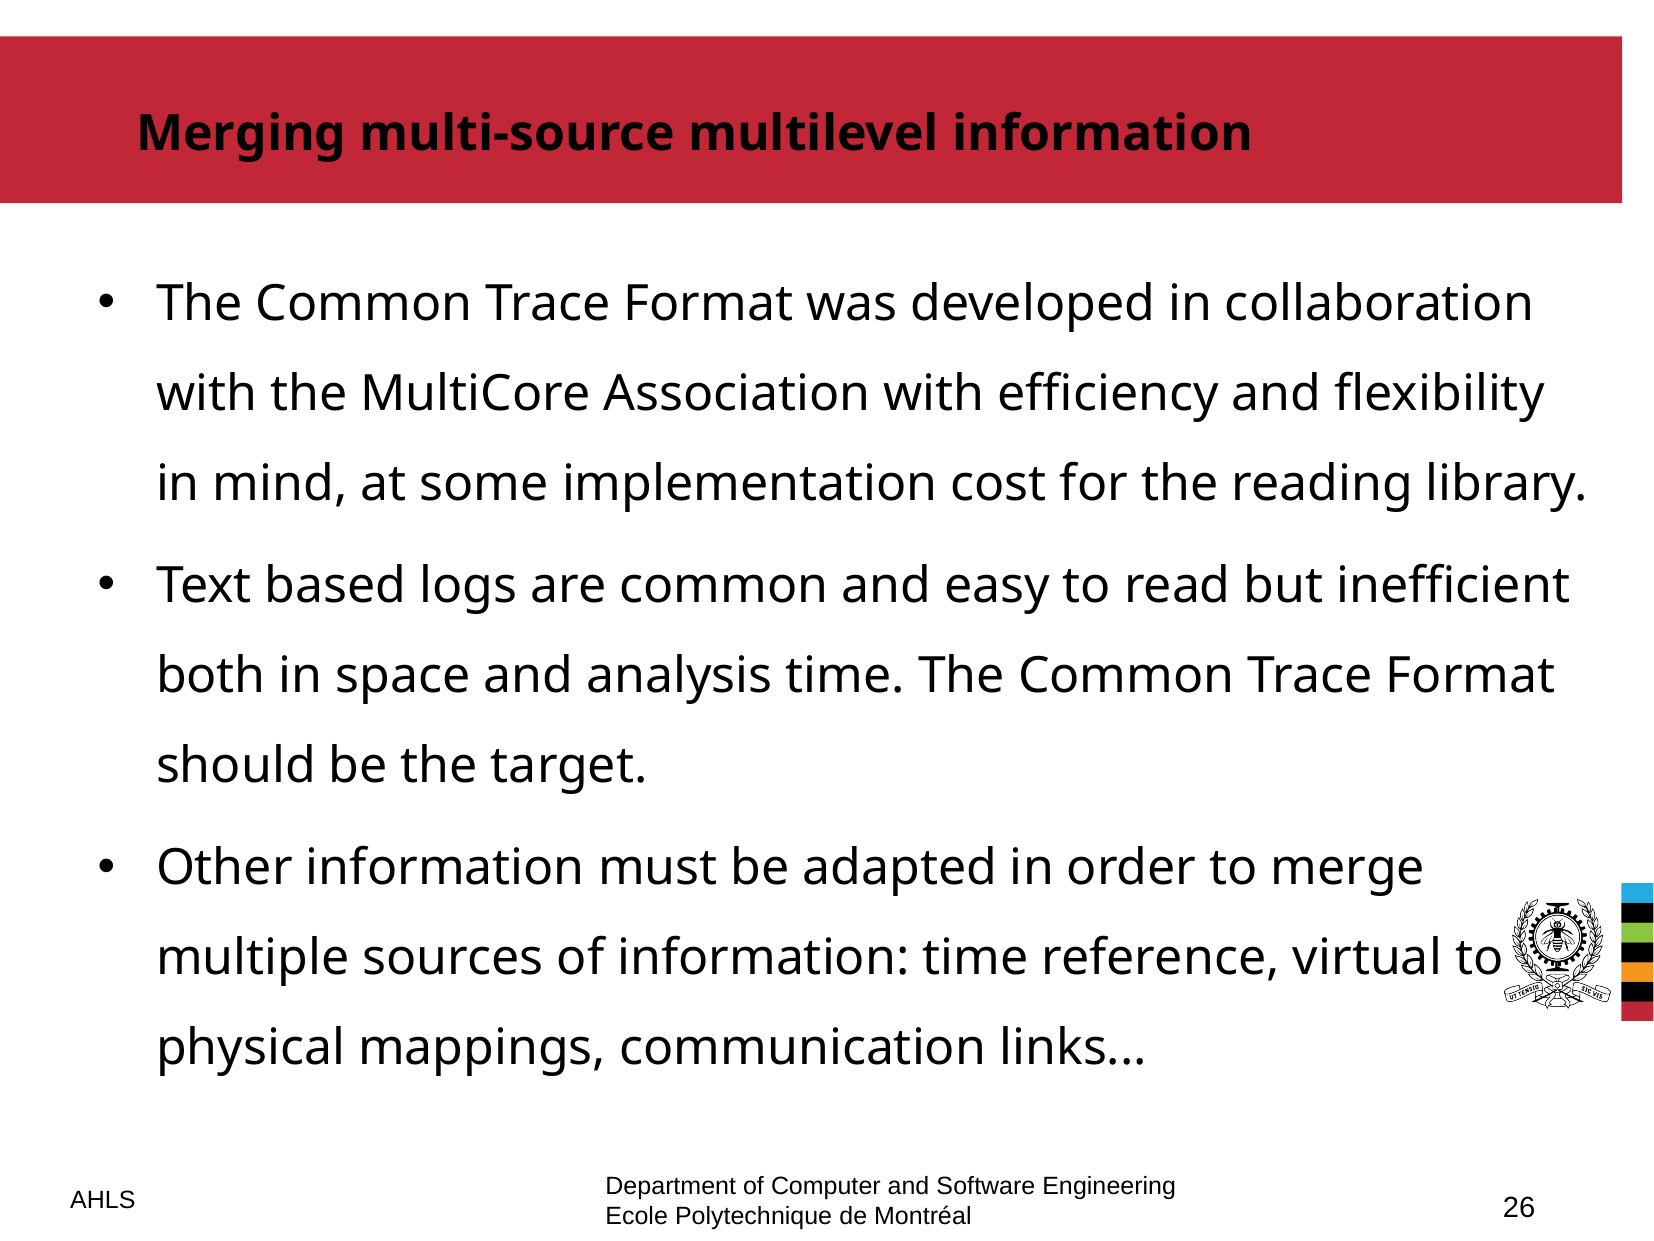

# Merging multi-source multilevel information
The Common Trace Format was developed in collaboration with the MultiCore Association with efficiency and flexibility in mind, at some implementation cost for the reading library.
Text based logs are common and easy to read but inefficient both in space and analysis time. The Common Trace Format should be the target.
Other information must be adapted in order to merge multiple sources of information: time reference, virtual to physical mappings, communication links...